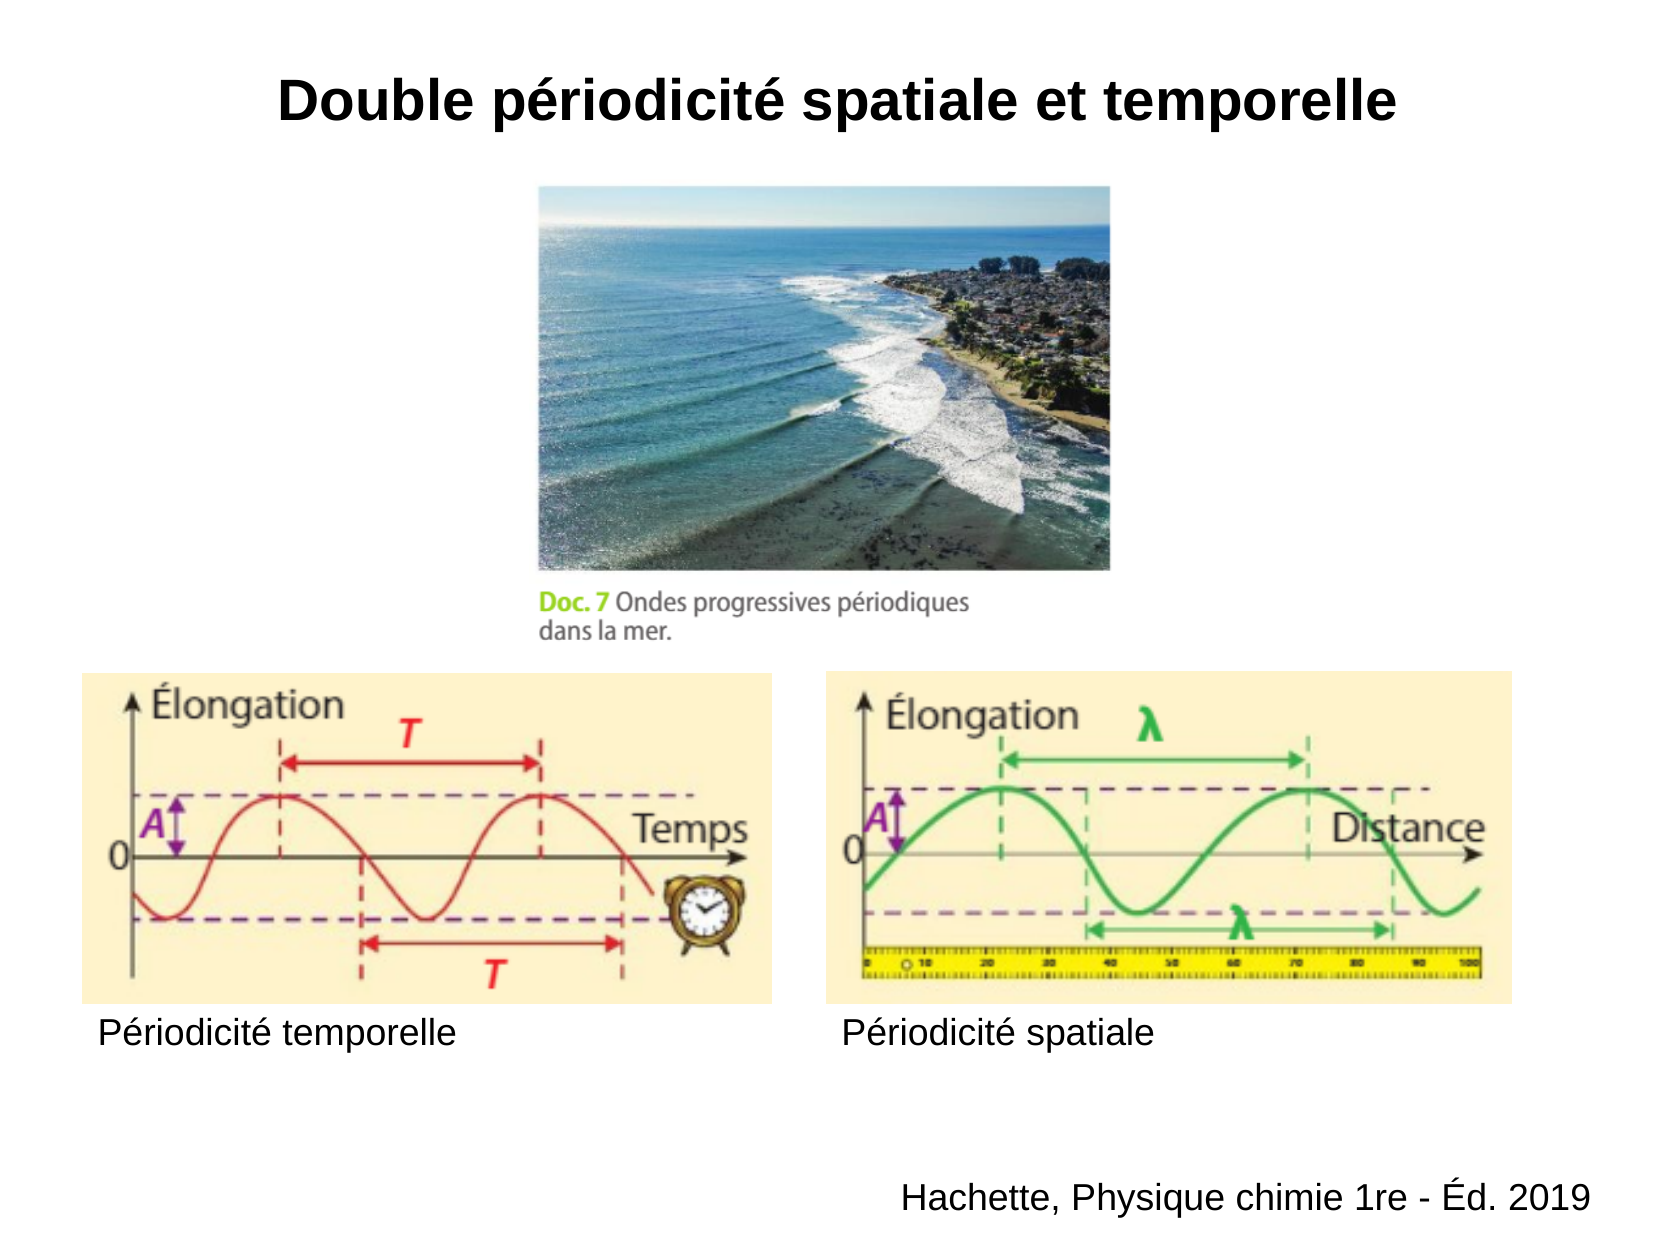

Double périodicité spatiale et temporelle
Périodicité temporelle
Périodicité spatiale
Hachette, Physique chimie 1re - Éd. 2019